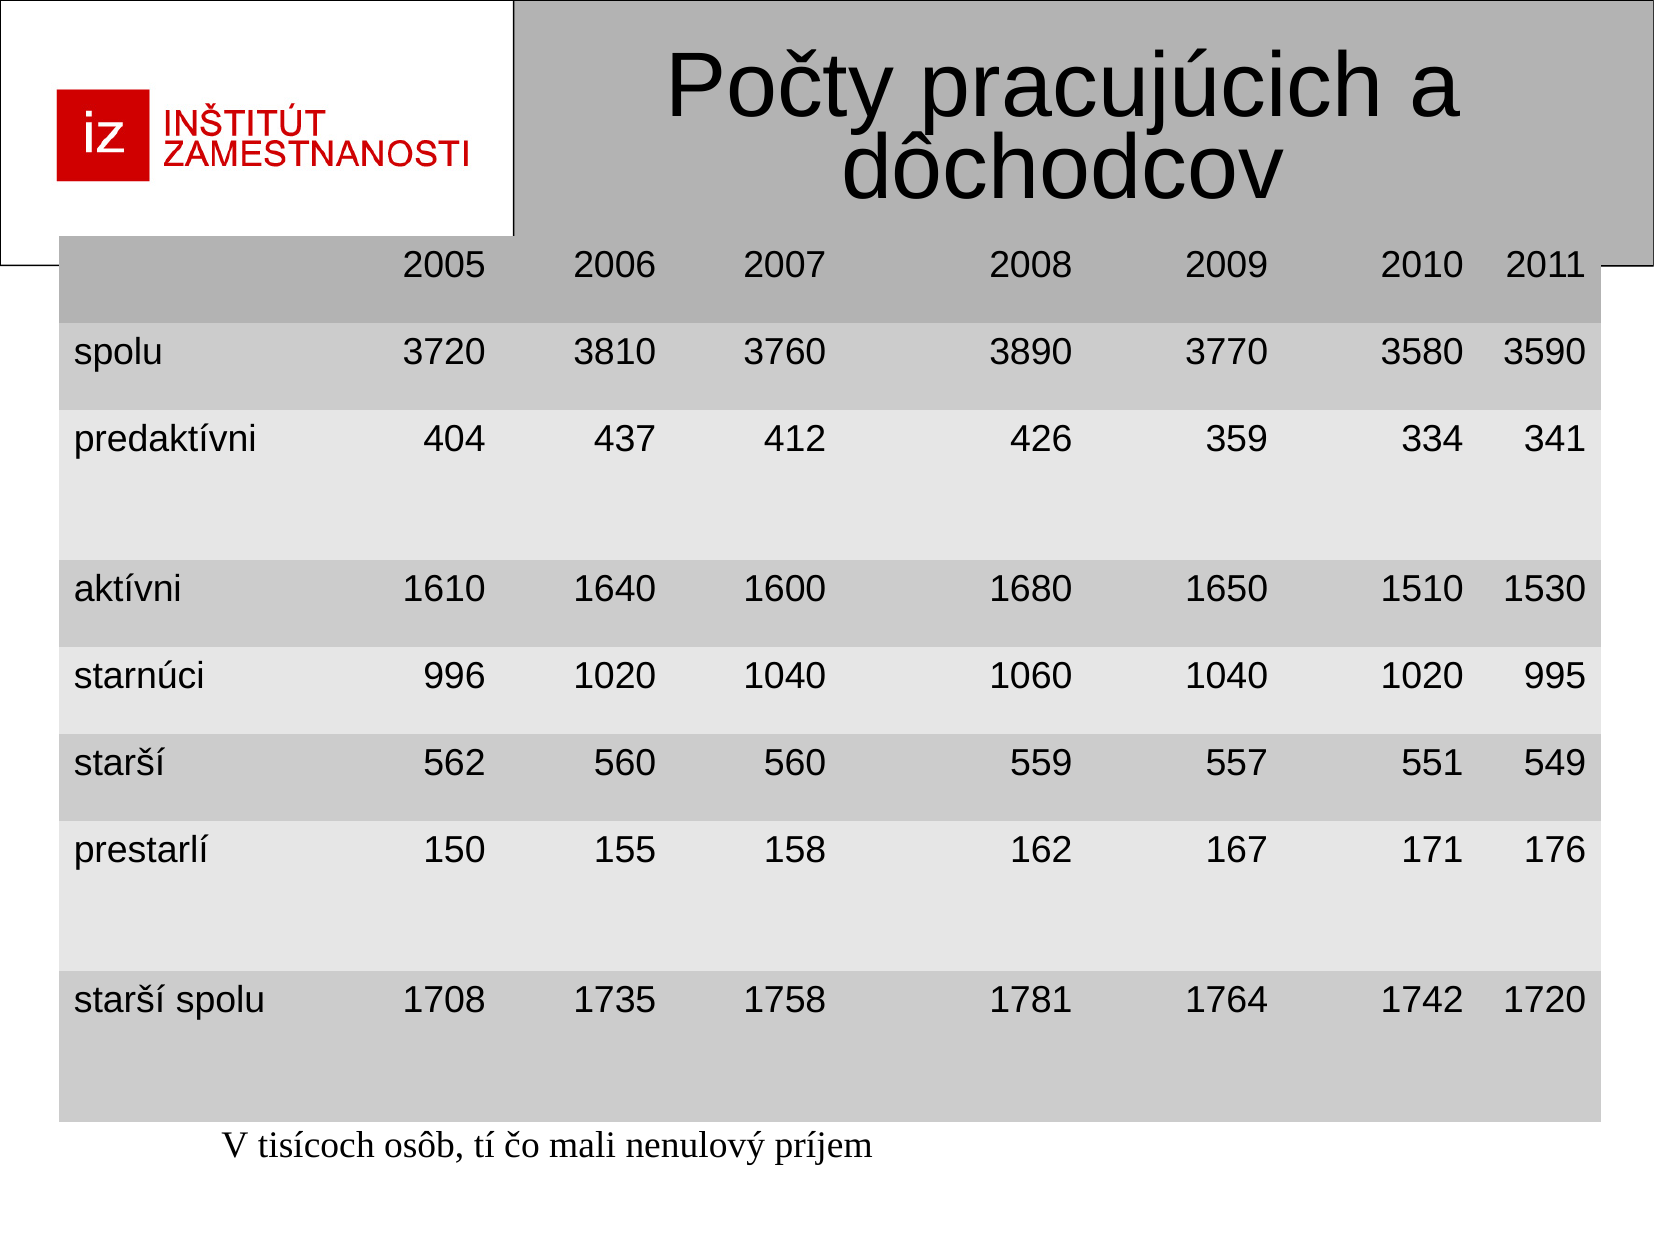

# Počty pracujúcich a dôchodcov
| | 2005 | 2006 | 2007 | 2008 | 2009 | 2010 | 2011 |
| --- | --- | --- | --- | --- | --- | --- | --- |
| spolu | 3720 | 3810 | 3760 | 3890 | 3770 | 3580 | 3590 |
| predaktívni | 404 | 437 | 412 | 426 | 359 | 334 | 341 |
| aktívni | 1610 | 1640 | 1600 | 1680 | 1650 | 1510 | 1530 |
| starnúci | 996 | 1020 | 1040 | 1060 | 1040 | 1020 | 995 |
| starší | 562 | 560 | 560 | 559 | 557 | 551 | 549 |
| prestarlí | 150 | 155 | 158 | 162 | 167 | 171 | 176 |
| starší spolu | 1708 | 1735 | 1758 | 1781 | 1764 | 1742 | 1720 |
V tisícoch osôb, tí čo mali nenulový príjem